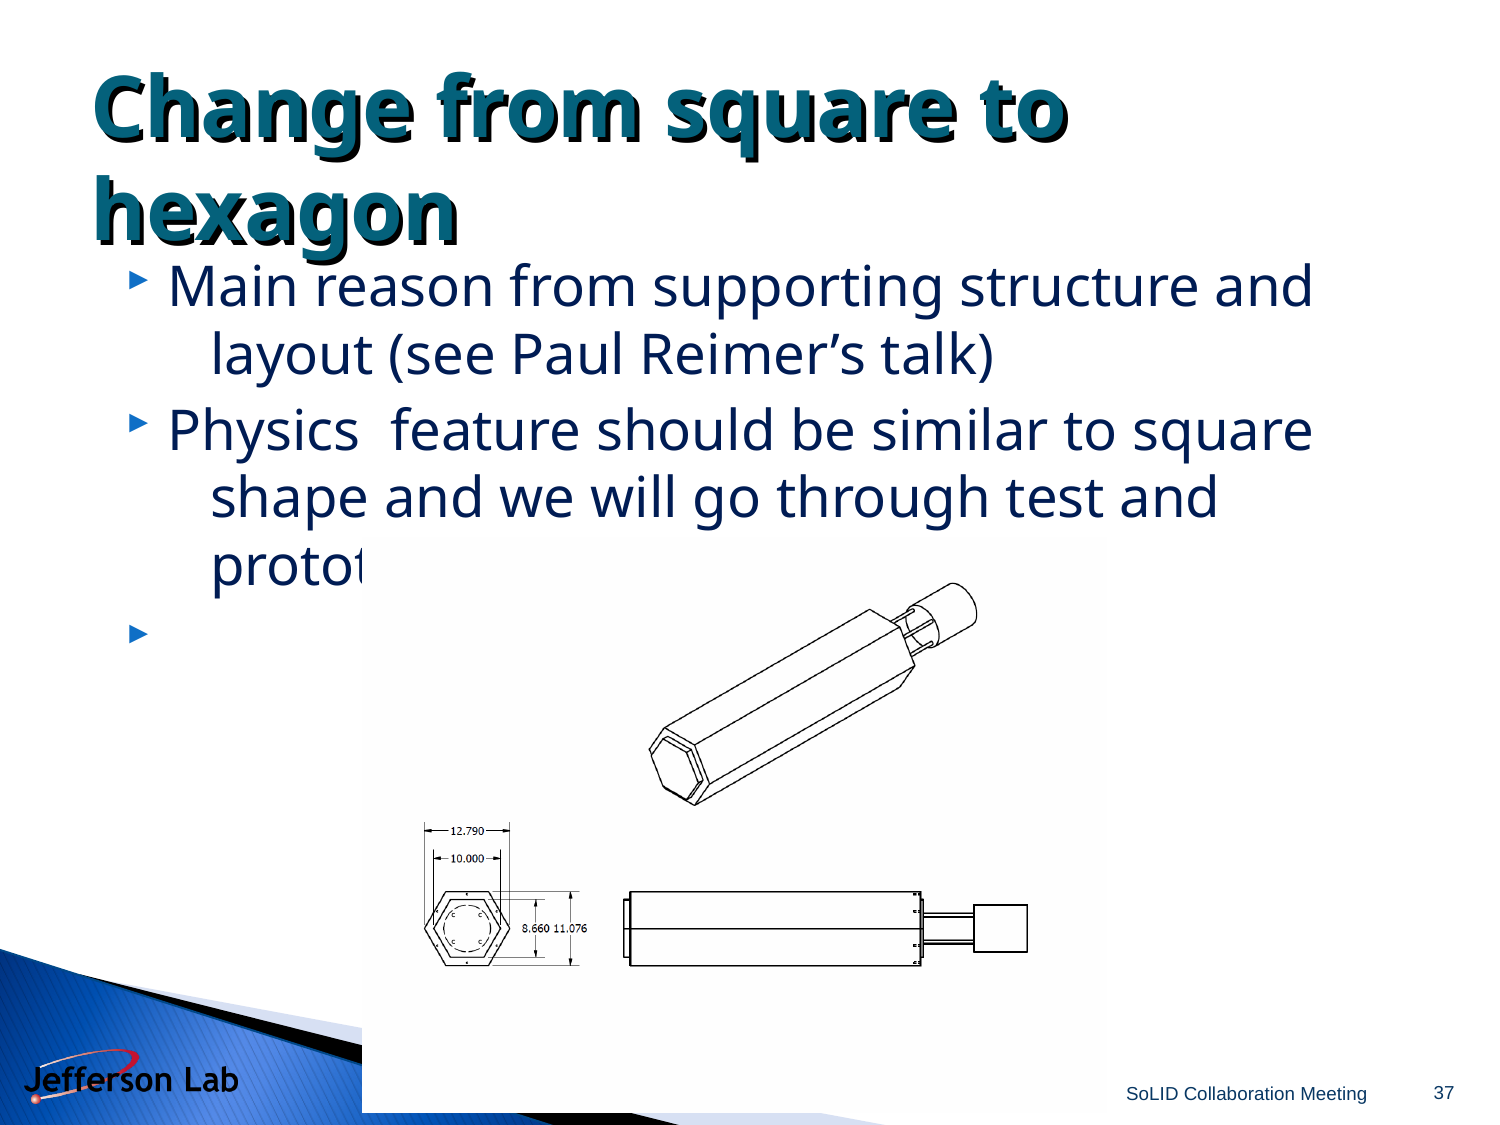

Change from square to hexagon
# Main reason from supporting structure and layout (see Paul Reimer’s talk)
Physics feature should be similar to square shape and we will go through test and prototyping
SoLID Collaboration Meeting
37